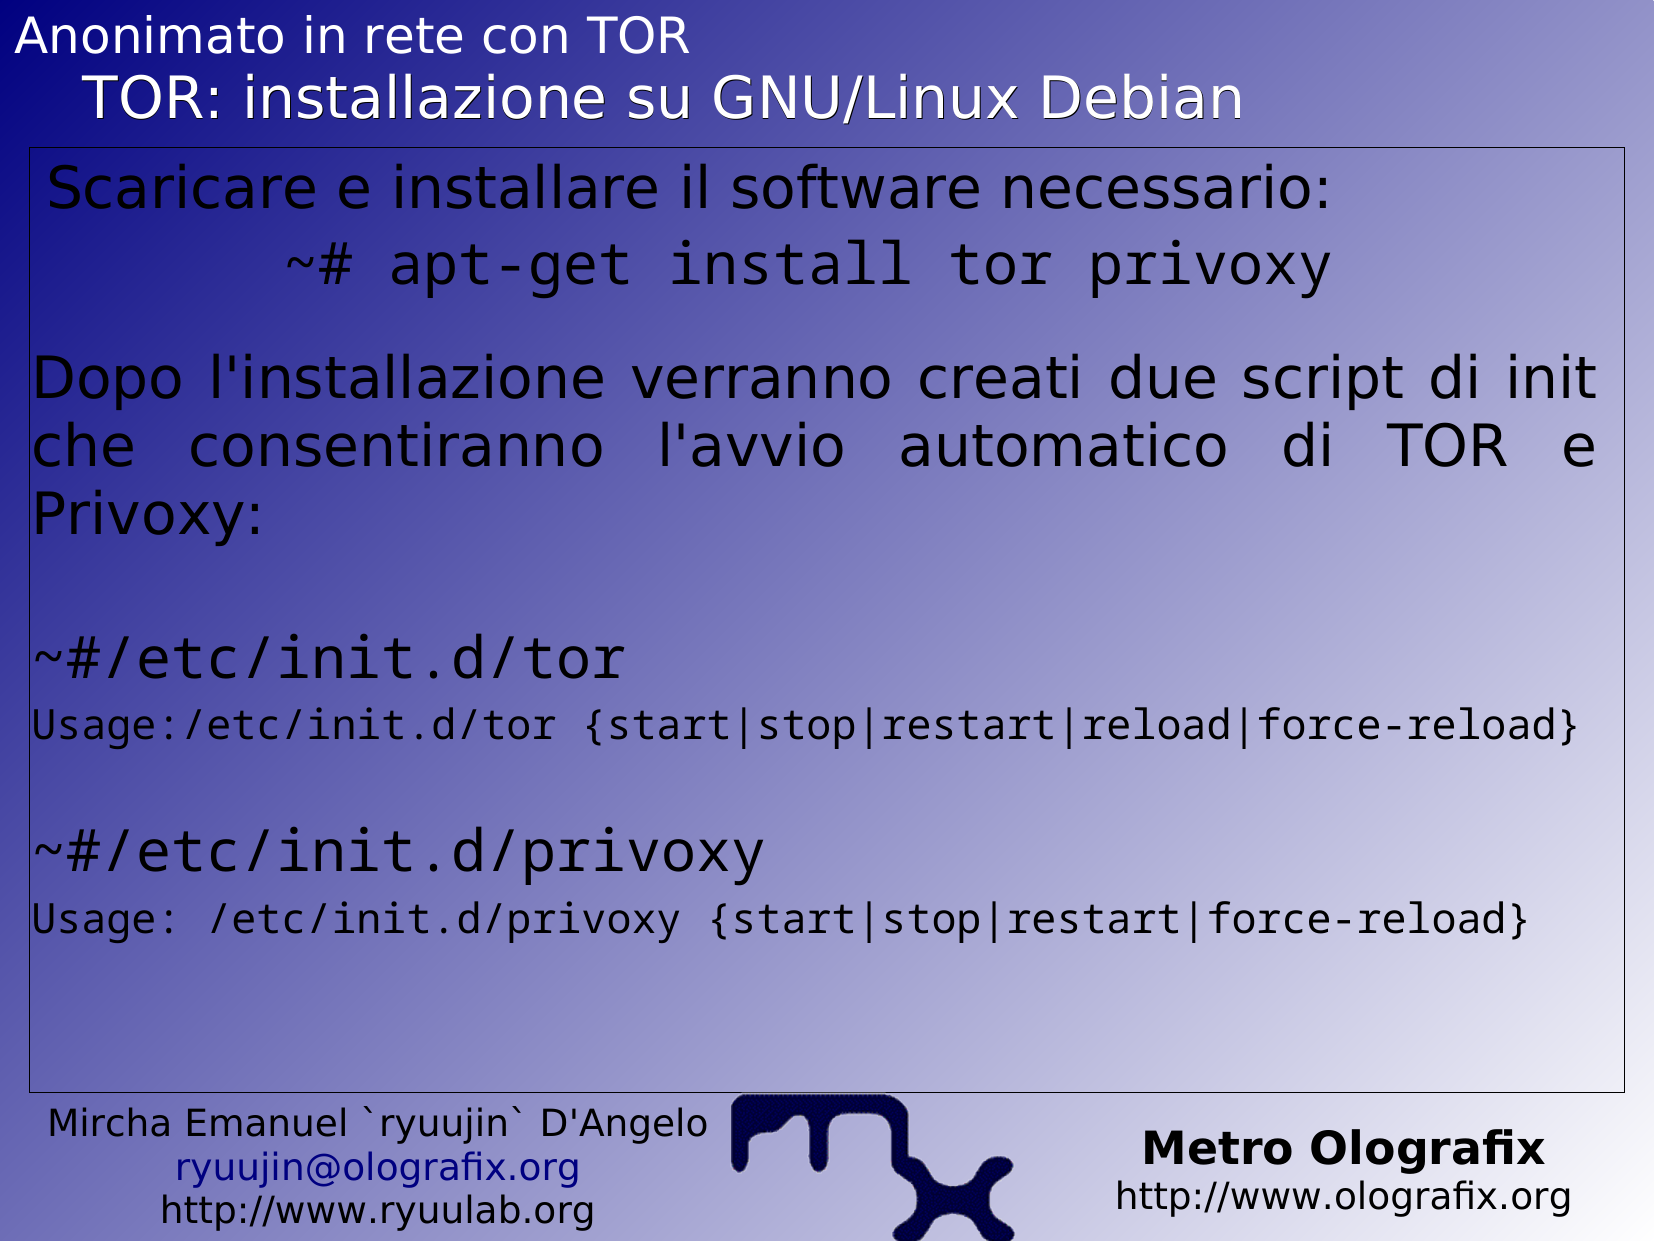

Anonimato in rete con TOR
# TOR: installazione su GNU/Linux Debian
Scaricare e installare il software necessario:
~# apt-get install tor privoxy
Dopo l'installazione verranno creati due script di init che consentiranno l'avvio automatico di TOR e Privoxy:
~#/etc/init.d/tor
Usage:/etc/init.d/tor {start|stop|restart|reload|force-reload}
~#/etc/init.d/privoxy
Usage: /etc/init.d/privoxy {start|stop|restart|force-reload}
Mircha Emanuel `ryuujin` D'Angelo
ryuujin@olografix.org
http://www.ryuulab.org
Metro Olografix
http://www.olografix.org